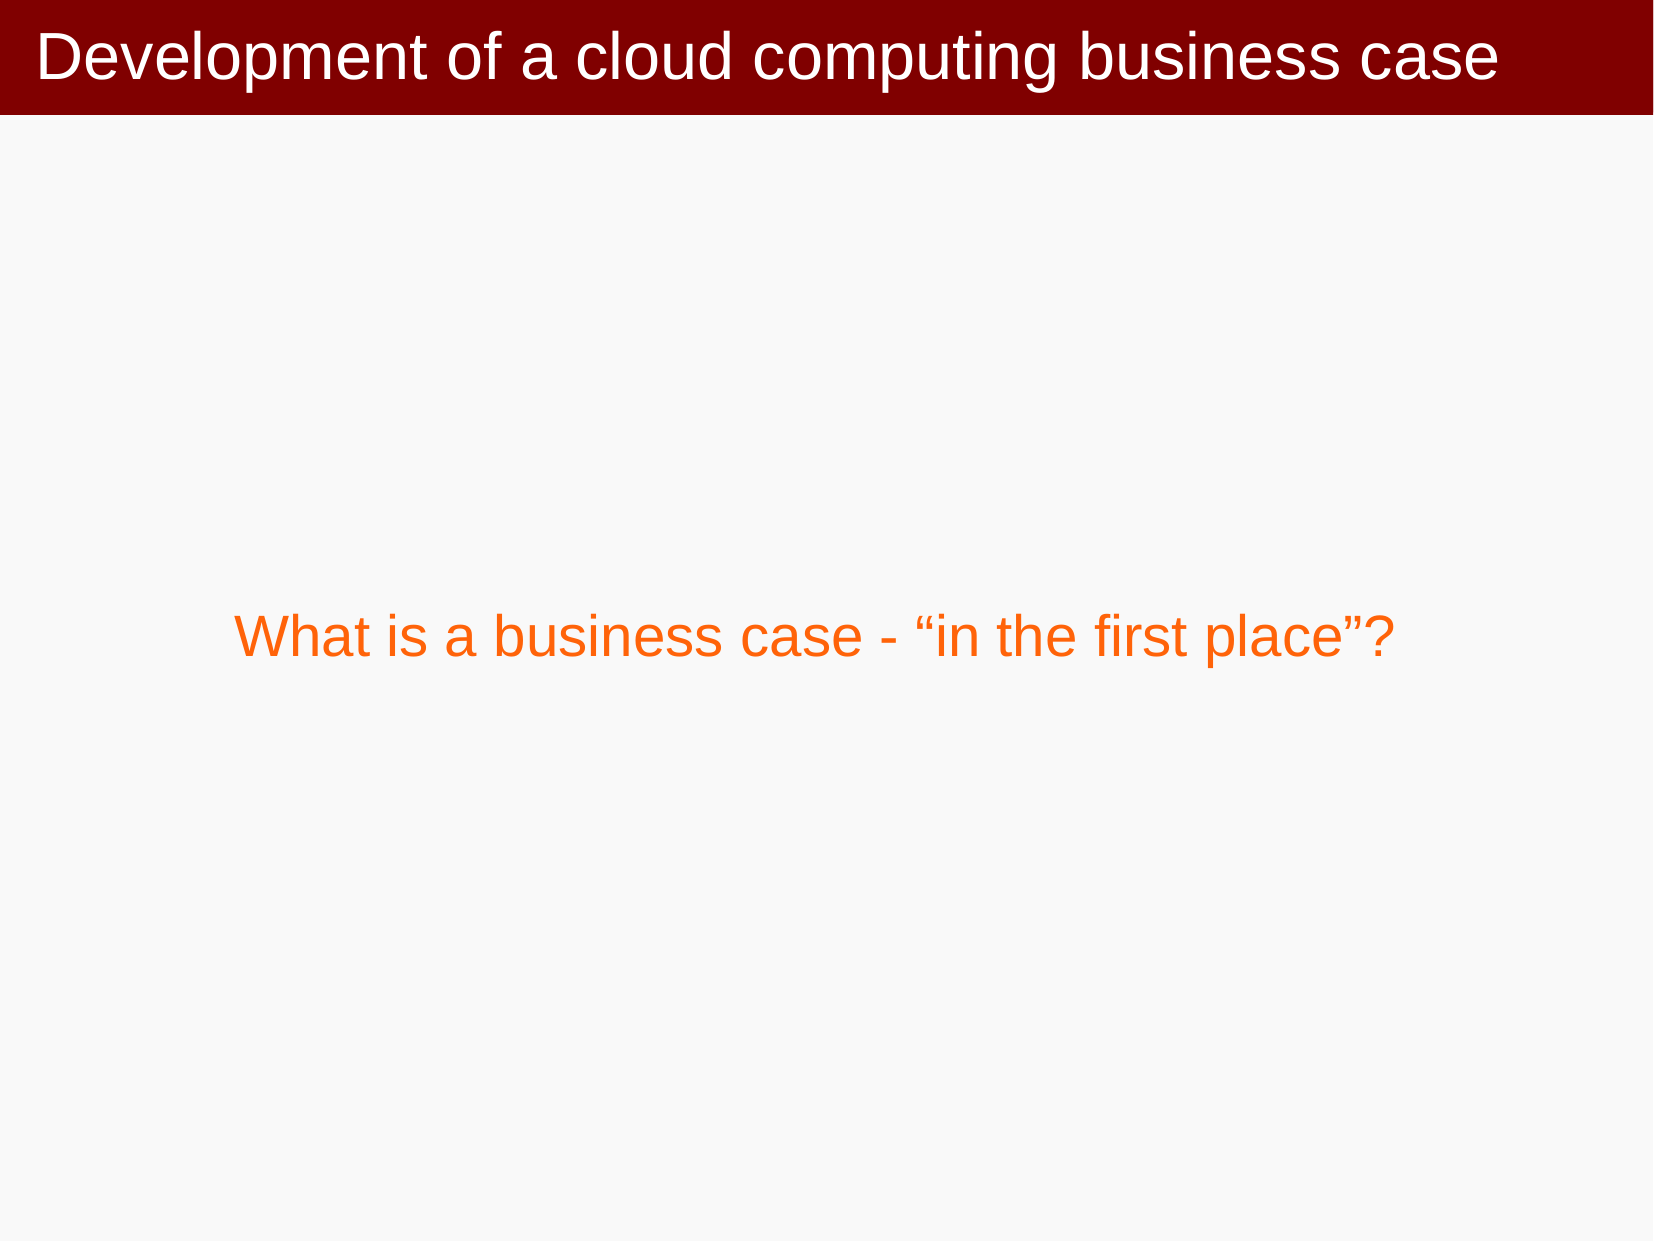

# Development of a cloud computing business case
What is a business case - “in the first place”?